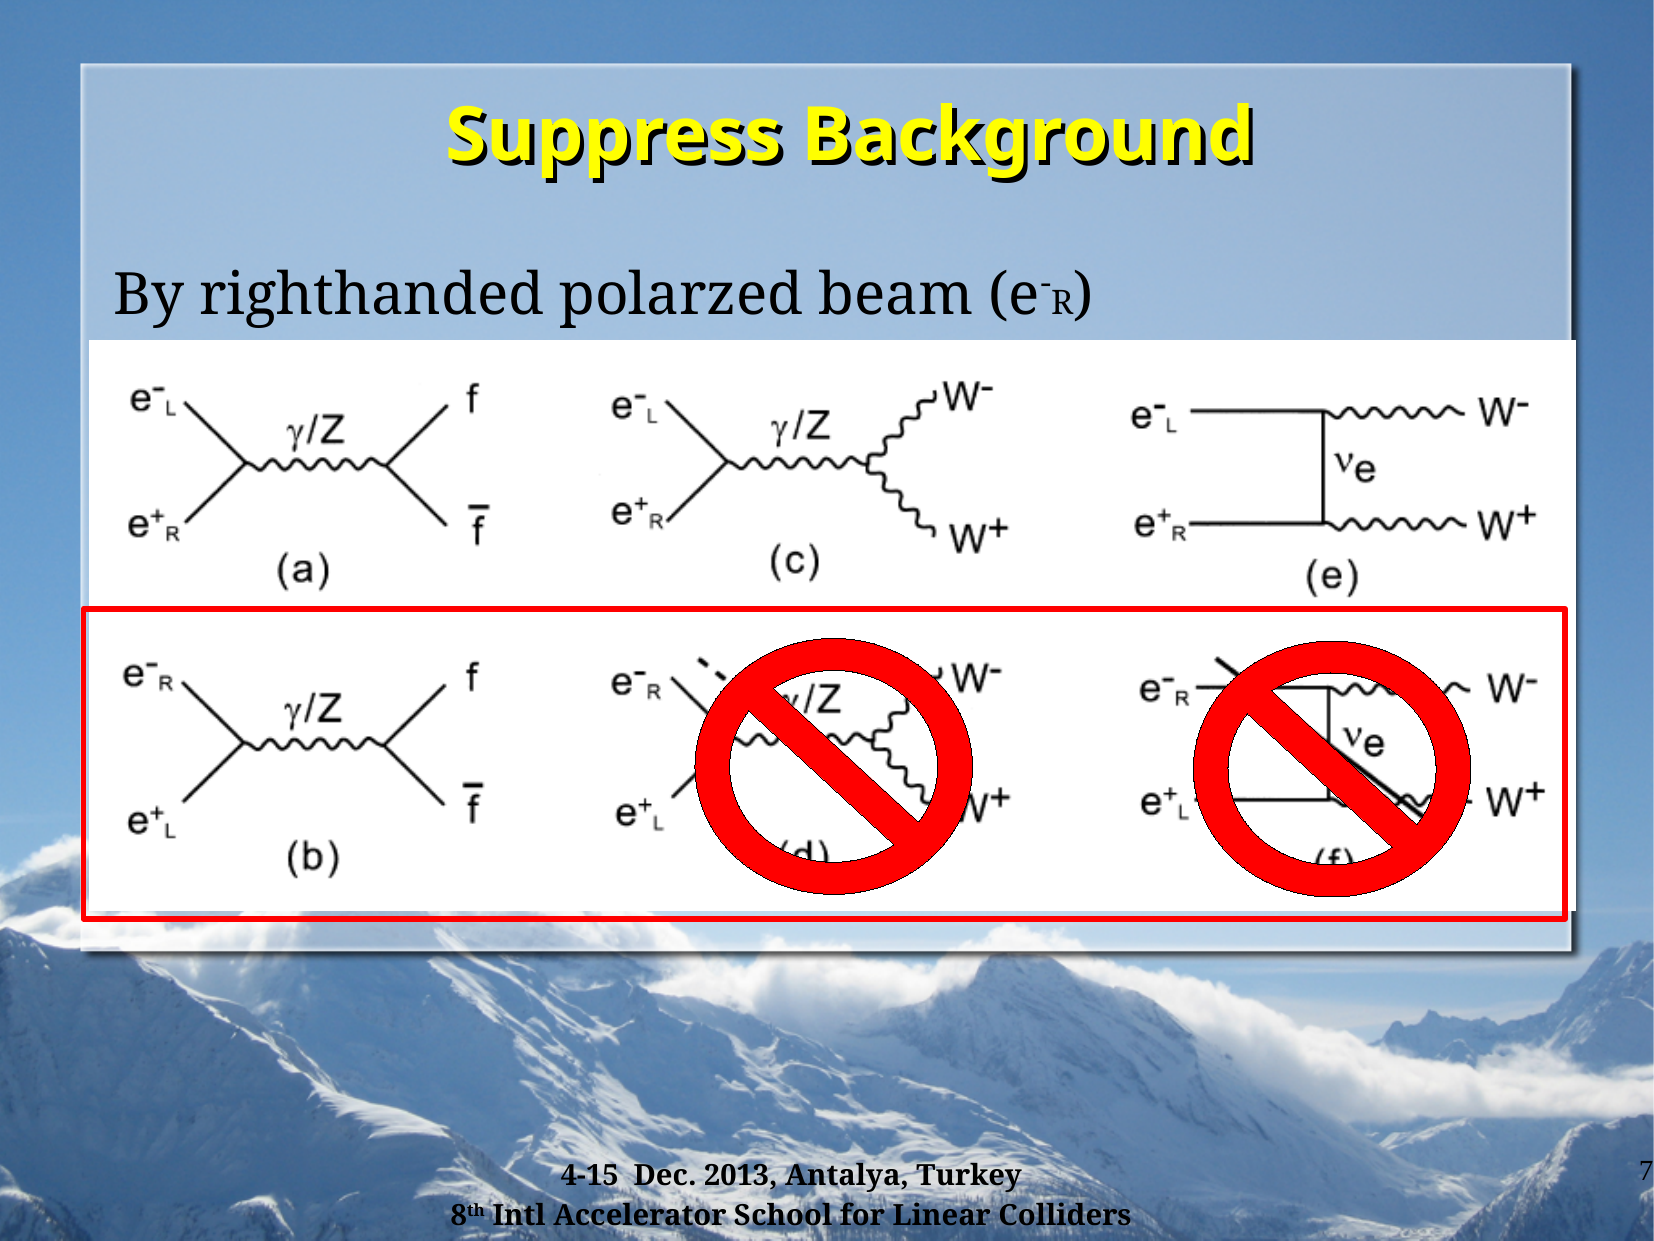

# Suppress Background
By righthanded polarzed beam (e-R)
7